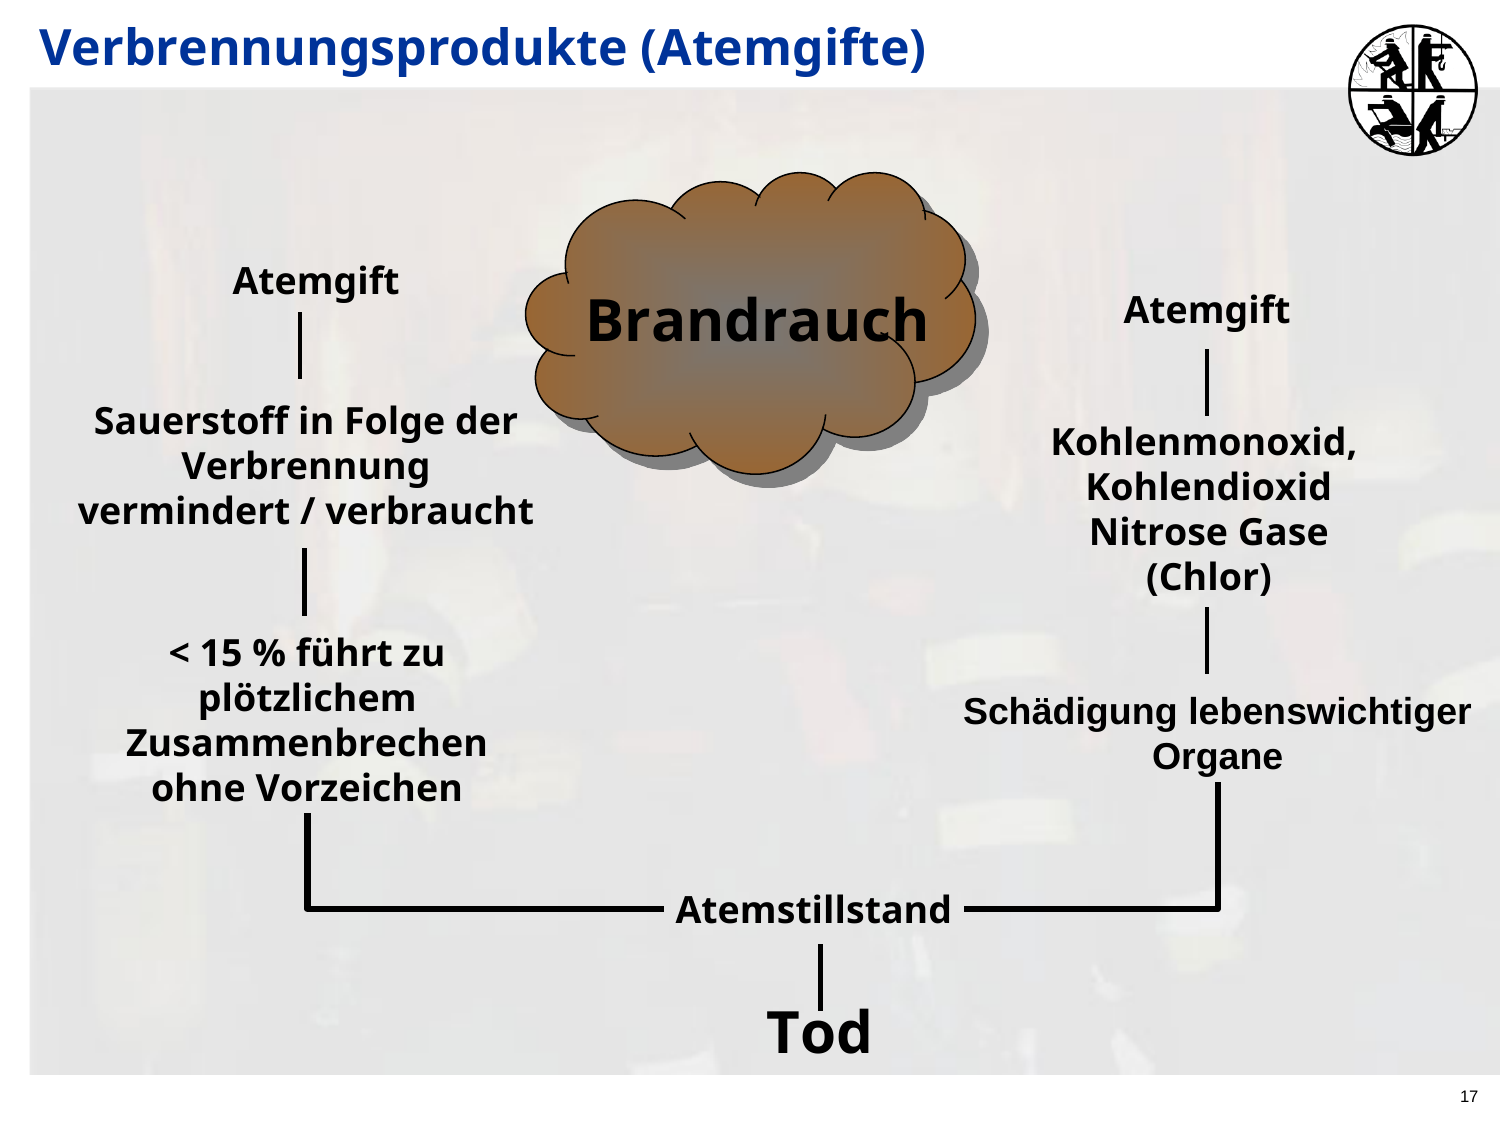

# Verbrennungsprodukte (Atemgifte)
Brandrauch
Atemgift
Atemgift
Sauerstoff in Folge der Verbrennung
vermindert / verbraucht
Kohlenmonoxid,
Kohlendioxid
Nitrose Gase
(Chlor)
< 15 % führt zu plötzlichem Zusammenbrechen ohne Vorzeichen
Schädigung lebenswichtiger
Organe
Atemstillstand
Tod